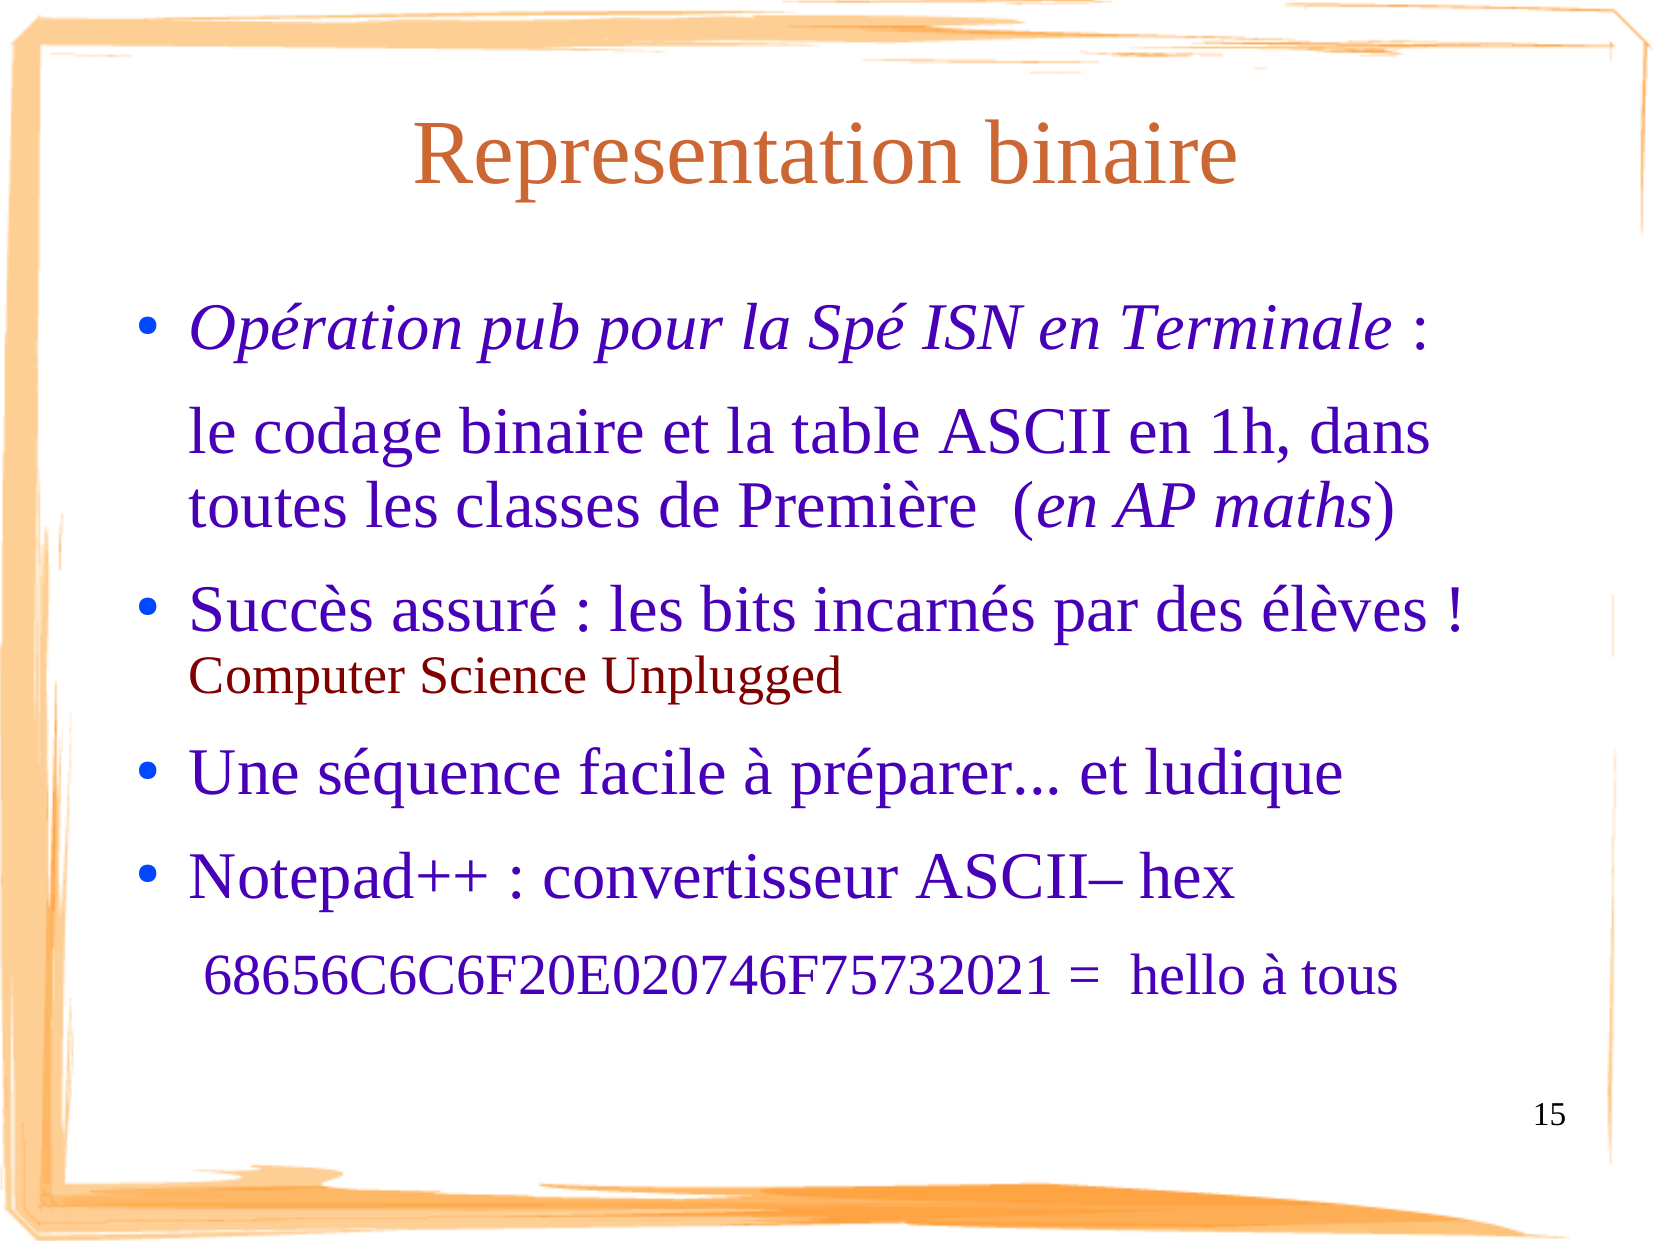

# Representation binaire
Opération pub pour la Spé ISN en Terminale :
le codage binaire et la table ASCII en 1h, dans toutes les classes de Première (en AP maths)
Succès assuré : les bits incarnés par des élèves ! Computer Science Unplugged
Une séquence facile à préparer... et ludique
Notepad++ : convertisseur ASCII– hex
 68656C6C6F20E020746F75732021 = hello à tous
15